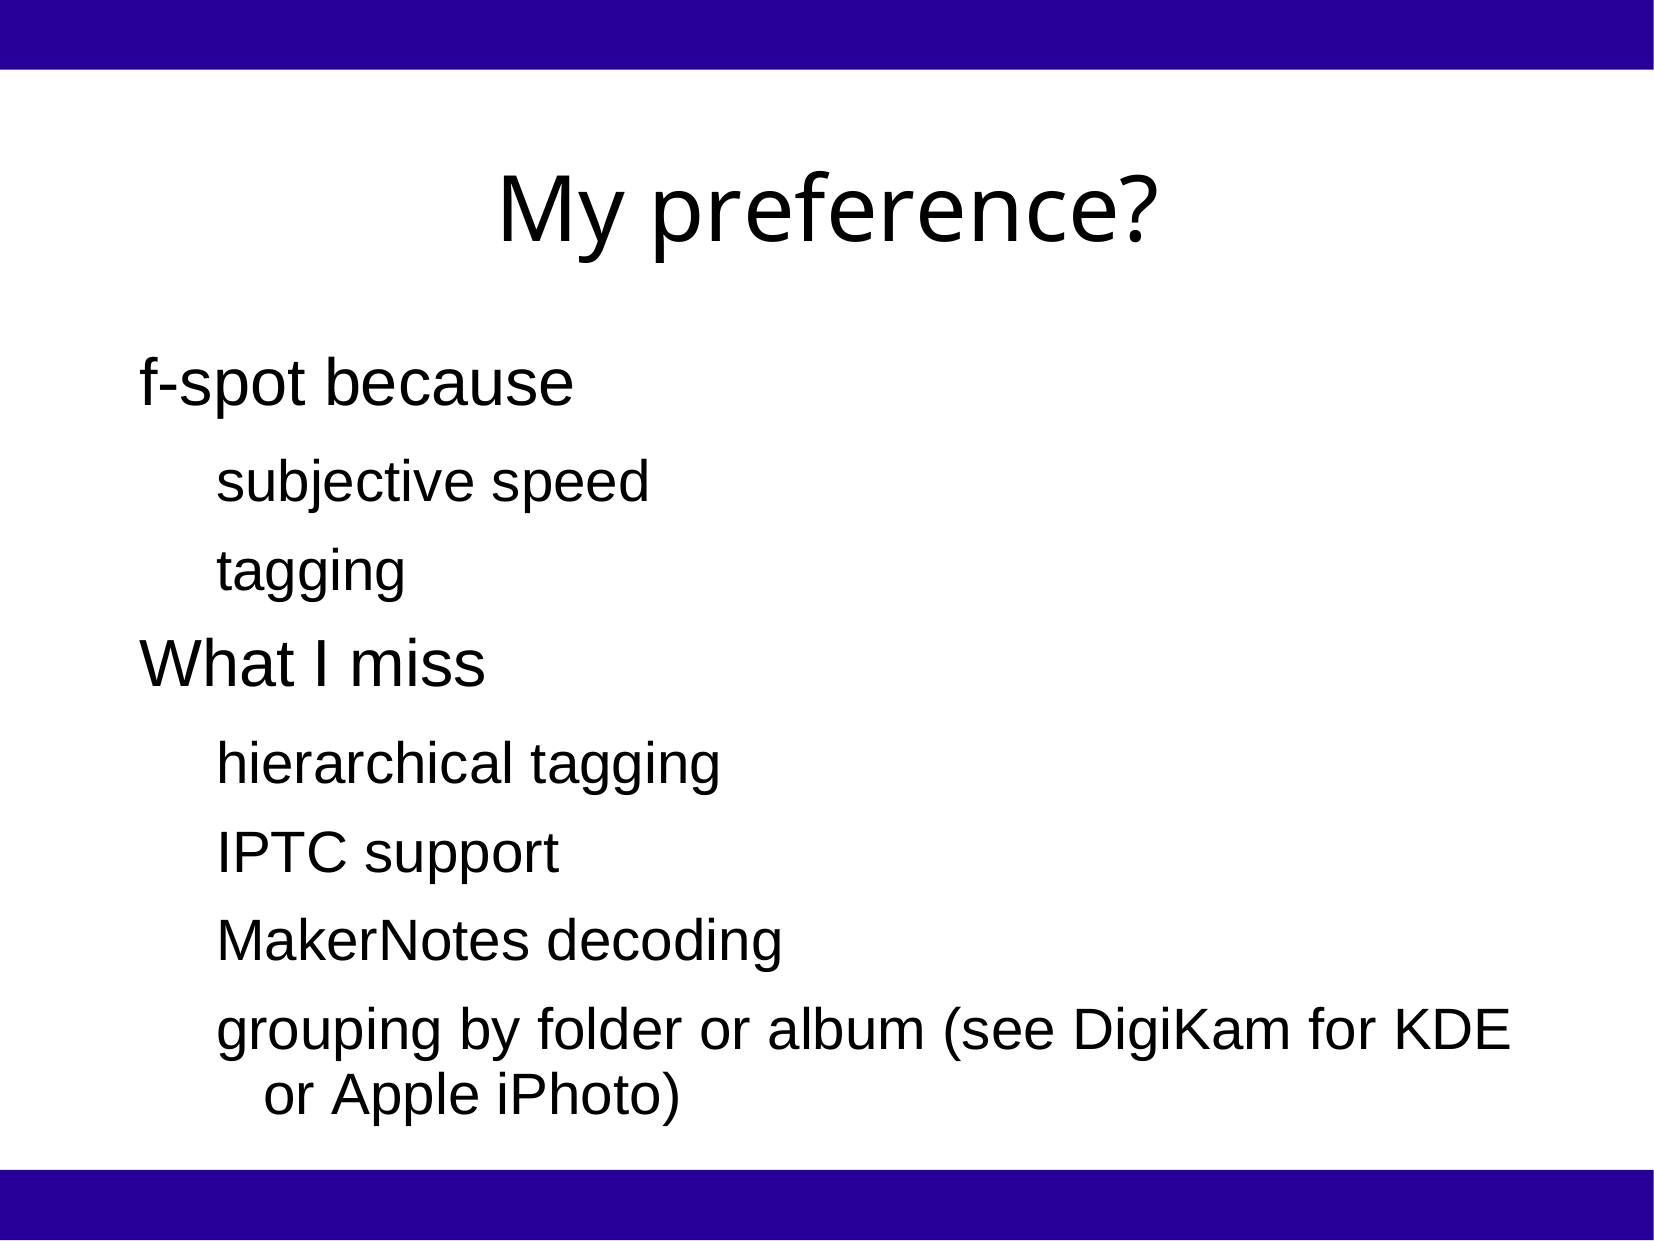

# My preference?
f-spot because
subjective speed
tagging
What I miss
hierarchical tagging
IPTC support
MakerNotes decoding
grouping by folder or album (see DigiKam for KDE or Apple iPhoto)